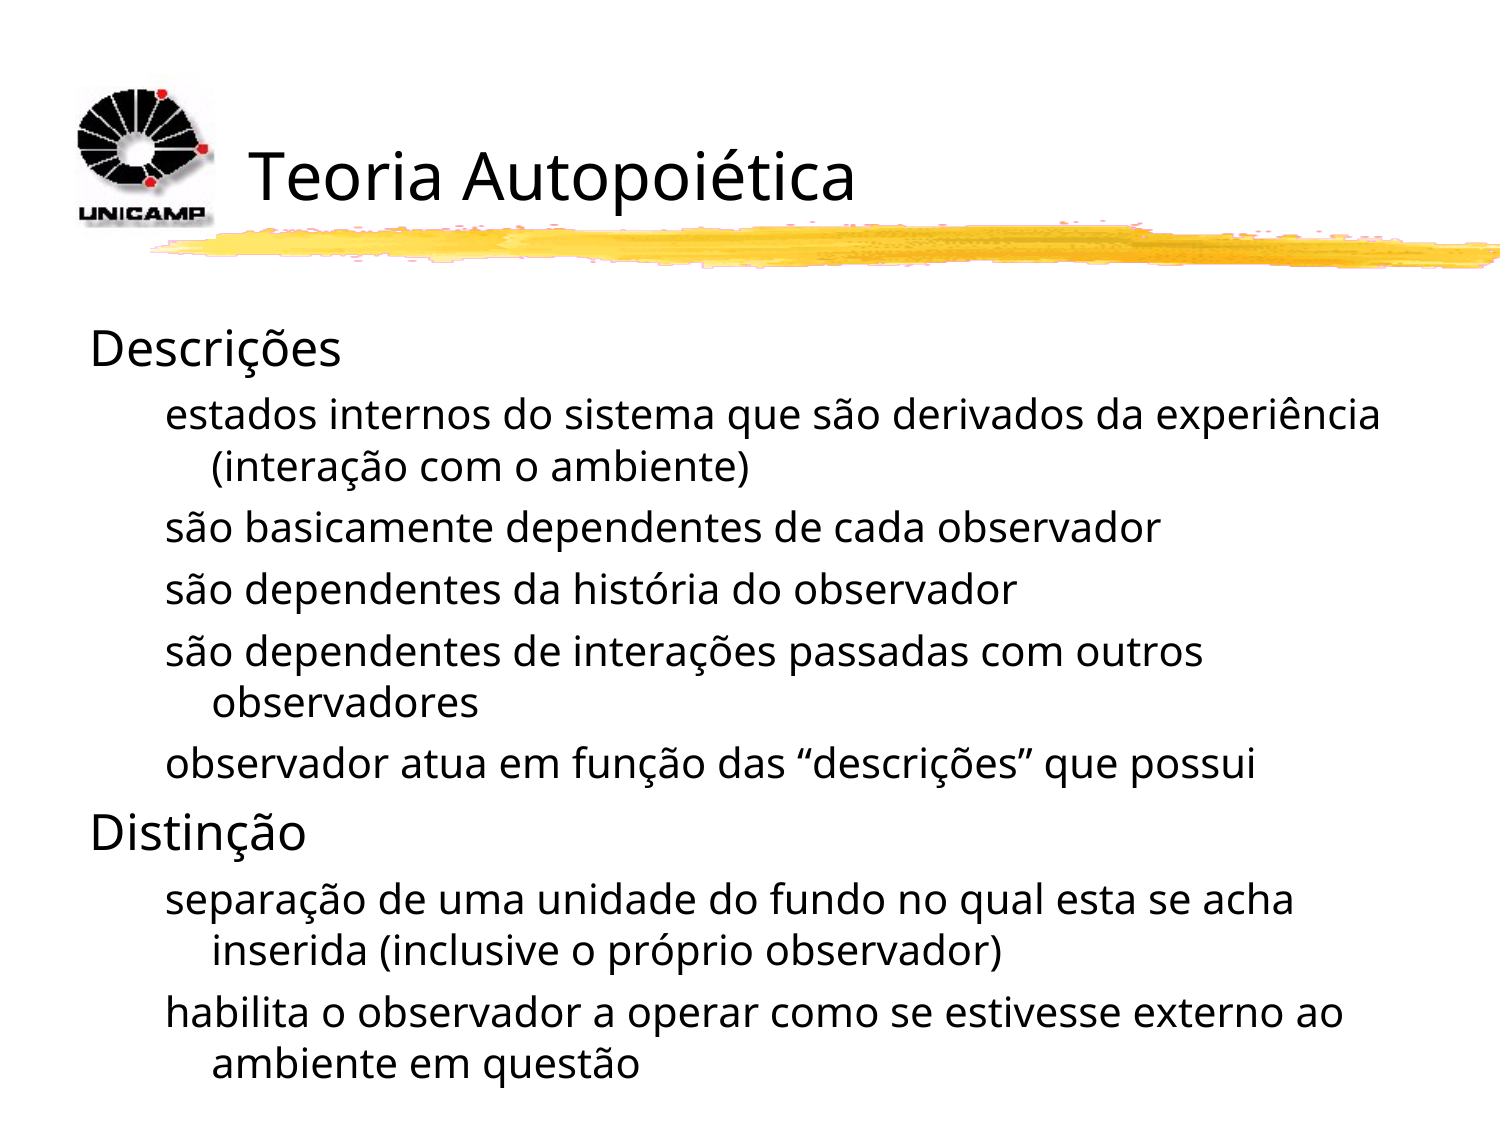

# Teoria Autopoiética
Descrições
estados internos do sistema que são derivados da experiência (interação com o ambiente)
são basicamente dependentes de cada observador
são dependentes da história do observador
são dependentes de interações passadas com outros observadores
observador atua em função das “descrições” que possui
Distinção
separação de uma unidade do fundo no qual esta se acha inserida (inclusive o próprio observador)
habilita o observador a operar como se estivesse externo ao ambiente em questão